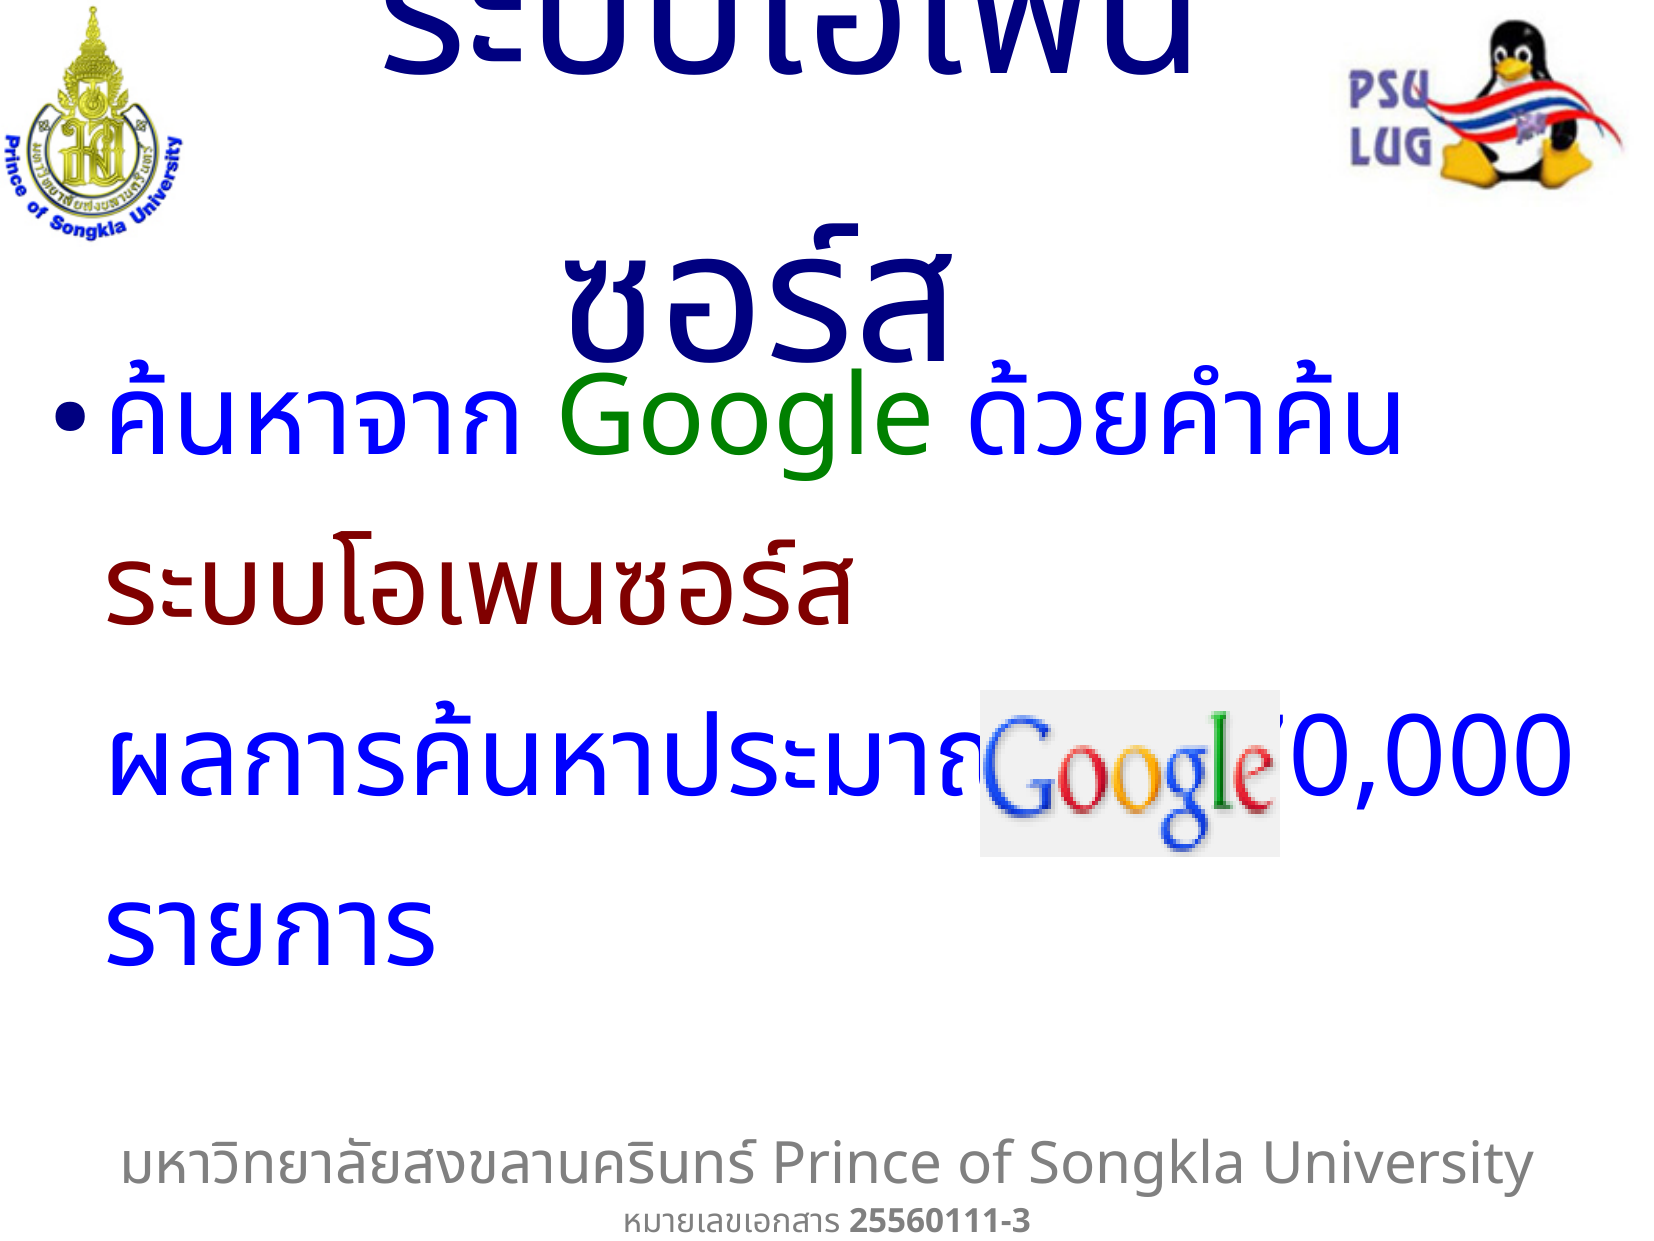

# ระบบโอเพนซอร์ส
ค้นหาจาก Google ด้วยคำค้น ระบบโอเพนซอร์ส
ผลการค้นหาประมาณ 1,270,000 รายการ